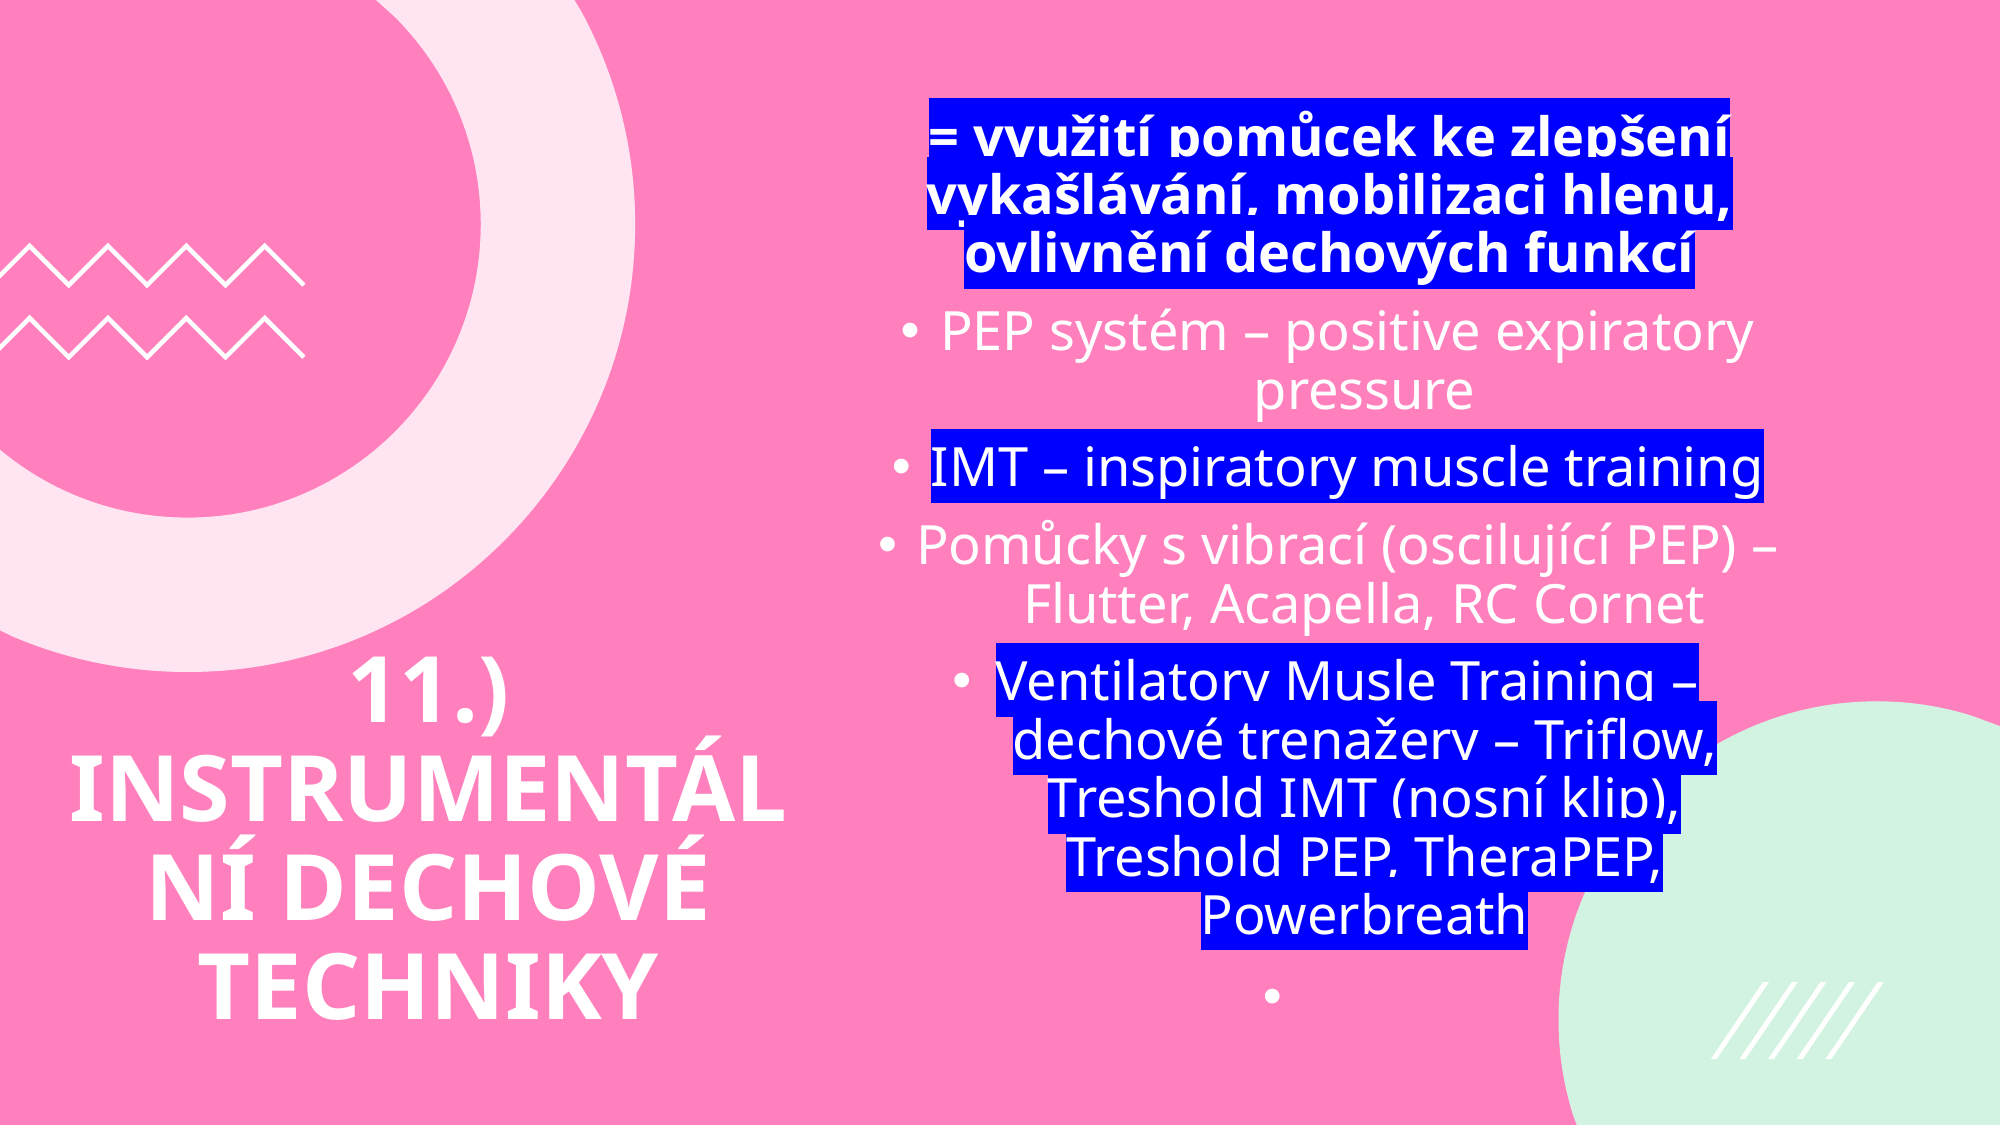

= využití pomůcek ke zlepšení vykašlávání, mobilizaci hlenu, ovlivnění dechových funkcí
PEP systém – positive expiratory pressure
IMT – inspiratory muscle training
Pomůcky s vibrací (oscilující PEP) – Flutter, Acapella, RC Cornet
Ventilatory Musle Training – dechové trenažery – Triflow, Treshold IMT (nosní klip), Treshold PEP, TheraPEP, Powerbreath
# 11.) INSTRUMENTÁLNÍ DECHOVÉ TECHNIKY